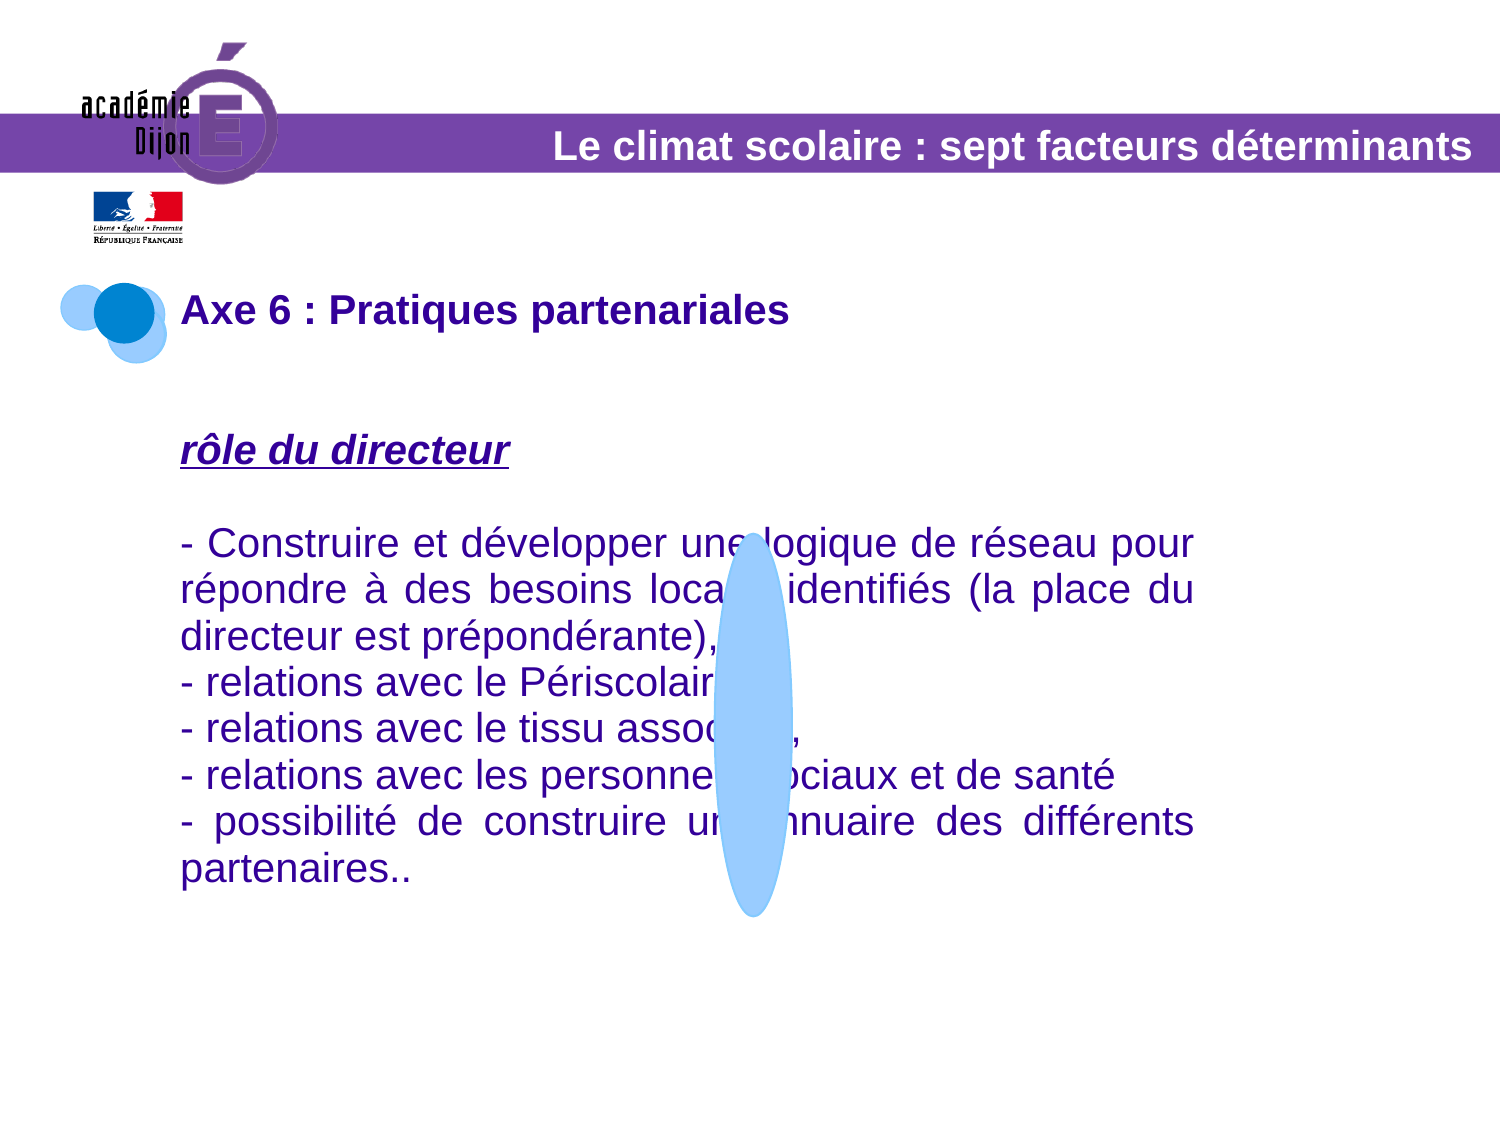

Le climat scolaire : sept facteurs déterminants
Axe 6 : Pratiques partenariales
rôle du directeur
- Construire et développer une logique de réseau pour répondre à des besoins locaux identifiés (la place du directeur est prépondérante),
- relations avec le Périscolaire,
- relations avec le tissu associatif,
- relations avec les personnels sociaux et de santé
- possibilité de construire un annuaire des différents partenaires..